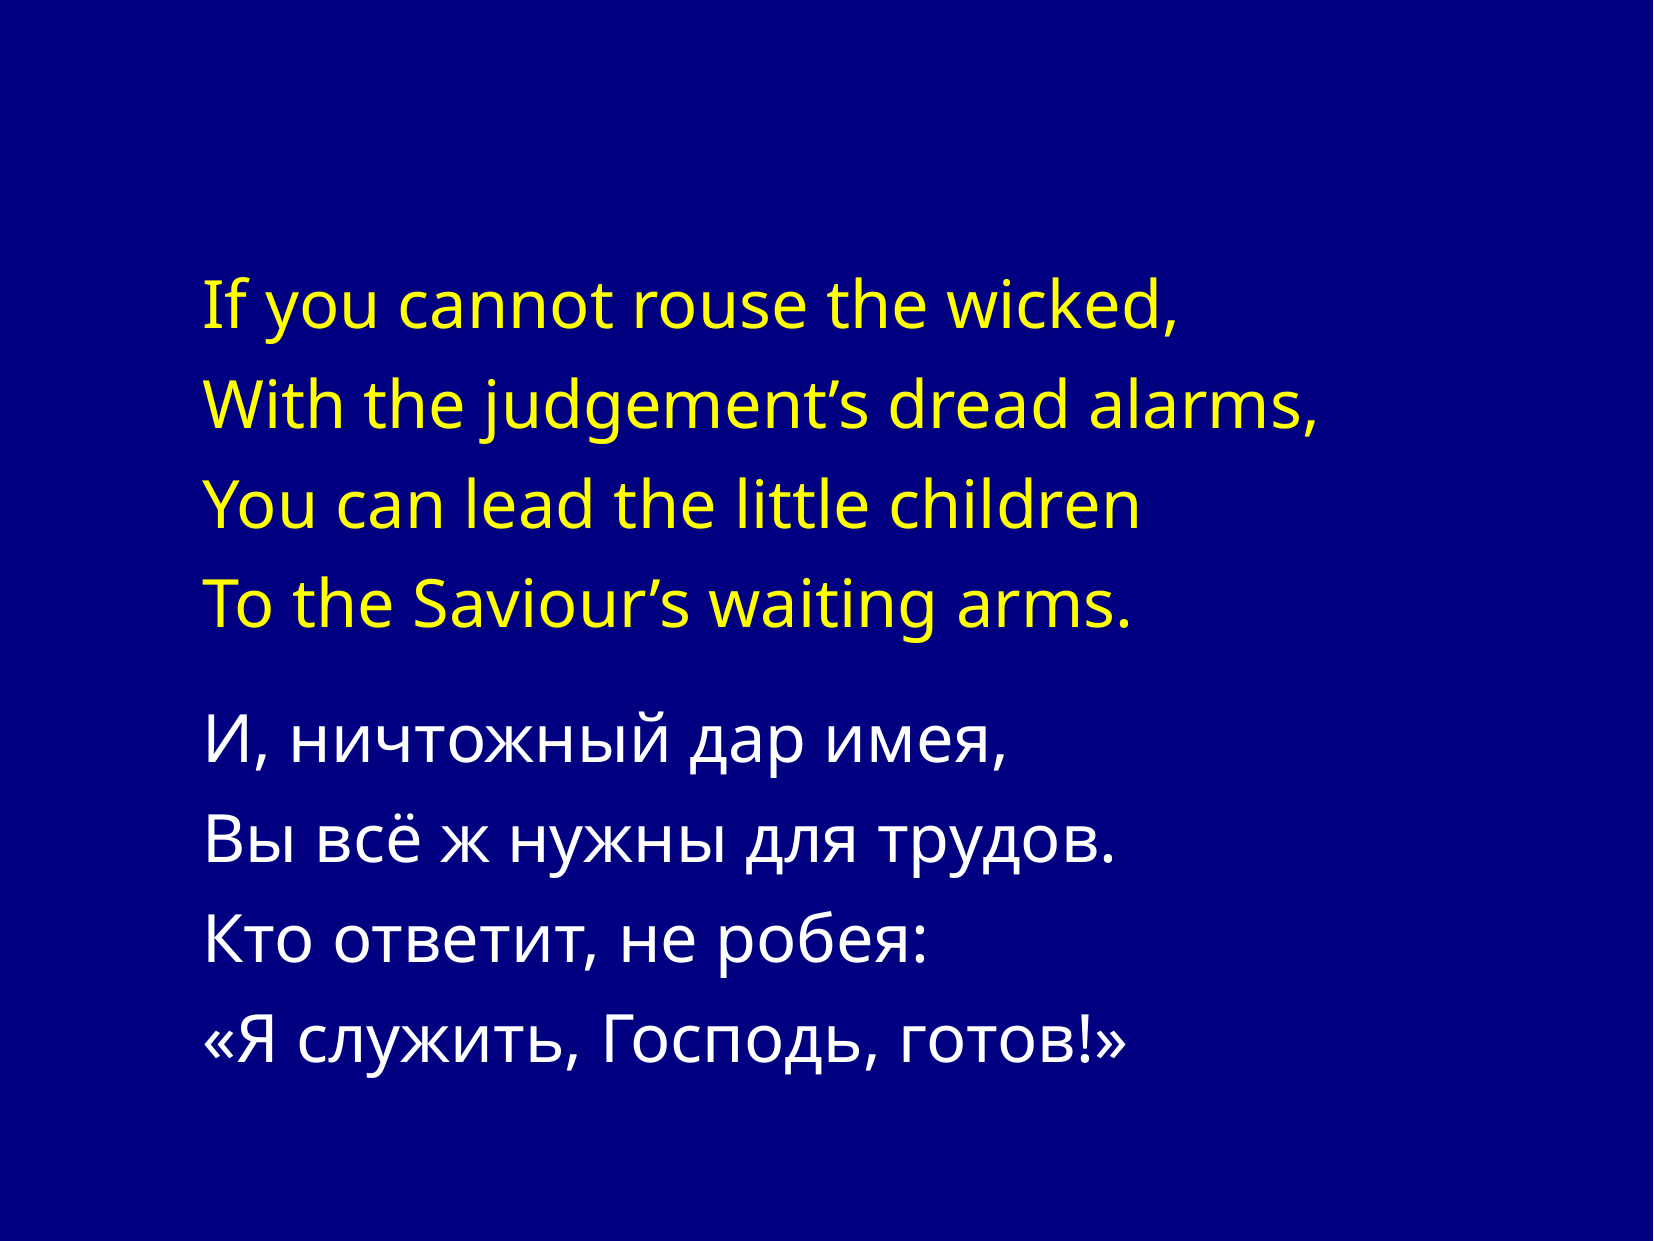

If you cannot rouse the wicked,
	With the judgement’s dread alarms,
	You can lead the little children
	To the Saviour’s waiting arms.
	И, ничтожный дар имея,
	Вы всё ж нужны для трудов.
	Кто ответит, не робея:
	«Я служить, Господь, готов!»